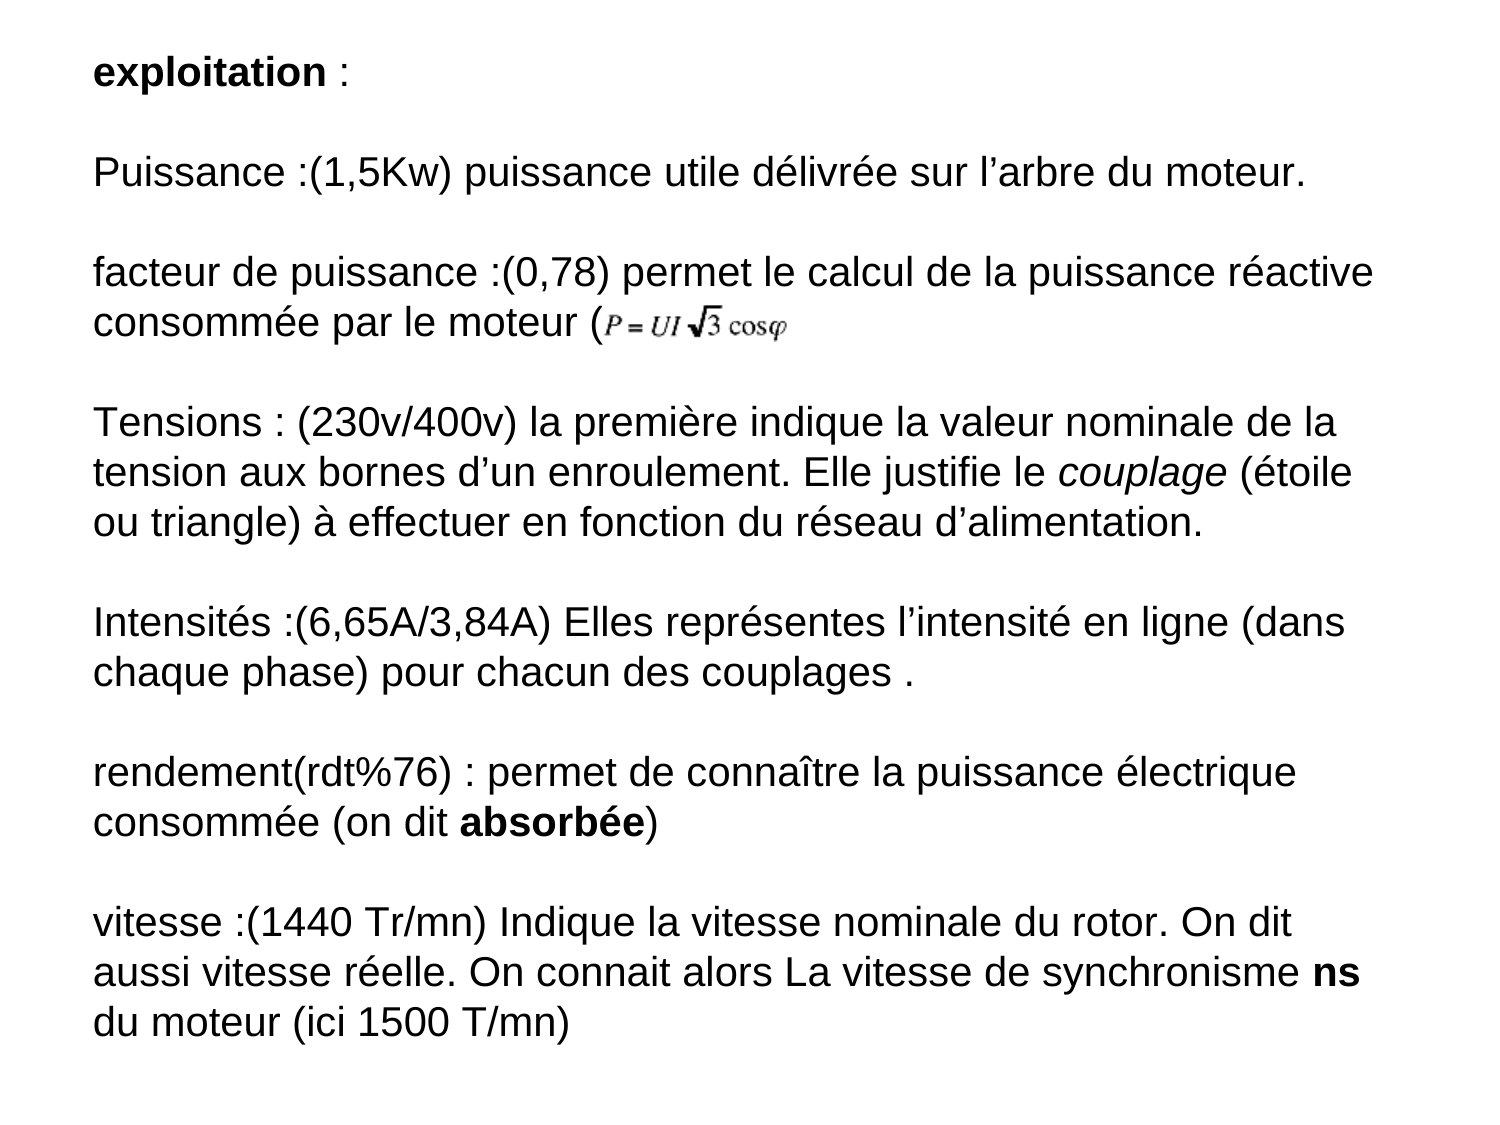

exploitation :
Puissance :(1,5Kw) puissance utile délivrée sur l’arbre du moteur.
facteur de puissance :(0,78) permet le calcul de la puissance réactive consommée par le moteur (.
Tensions : (230v/400v) la première indique la valeur nominale de la tension aux bornes d’un enroulement. Elle justifie le couplage (étoile ou triangle) à effectuer en fonction du réseau d’alimentation.
Intensités :(6,65A/3,84A) Elles représentes l’intensité en ligne (dans chaque phase) pour chacun des couplages .
rendement(rdt%76) : permet de connaître la puissance électrique consommée (on dit absorbée)
vitesse :(1440 Tr/mn) Indique la vitesse nominale du rotor. On dit aussi vitesse réelle. On connait alors La vitesse de synchronisme ns du moteur (ici 1500 T/mn)